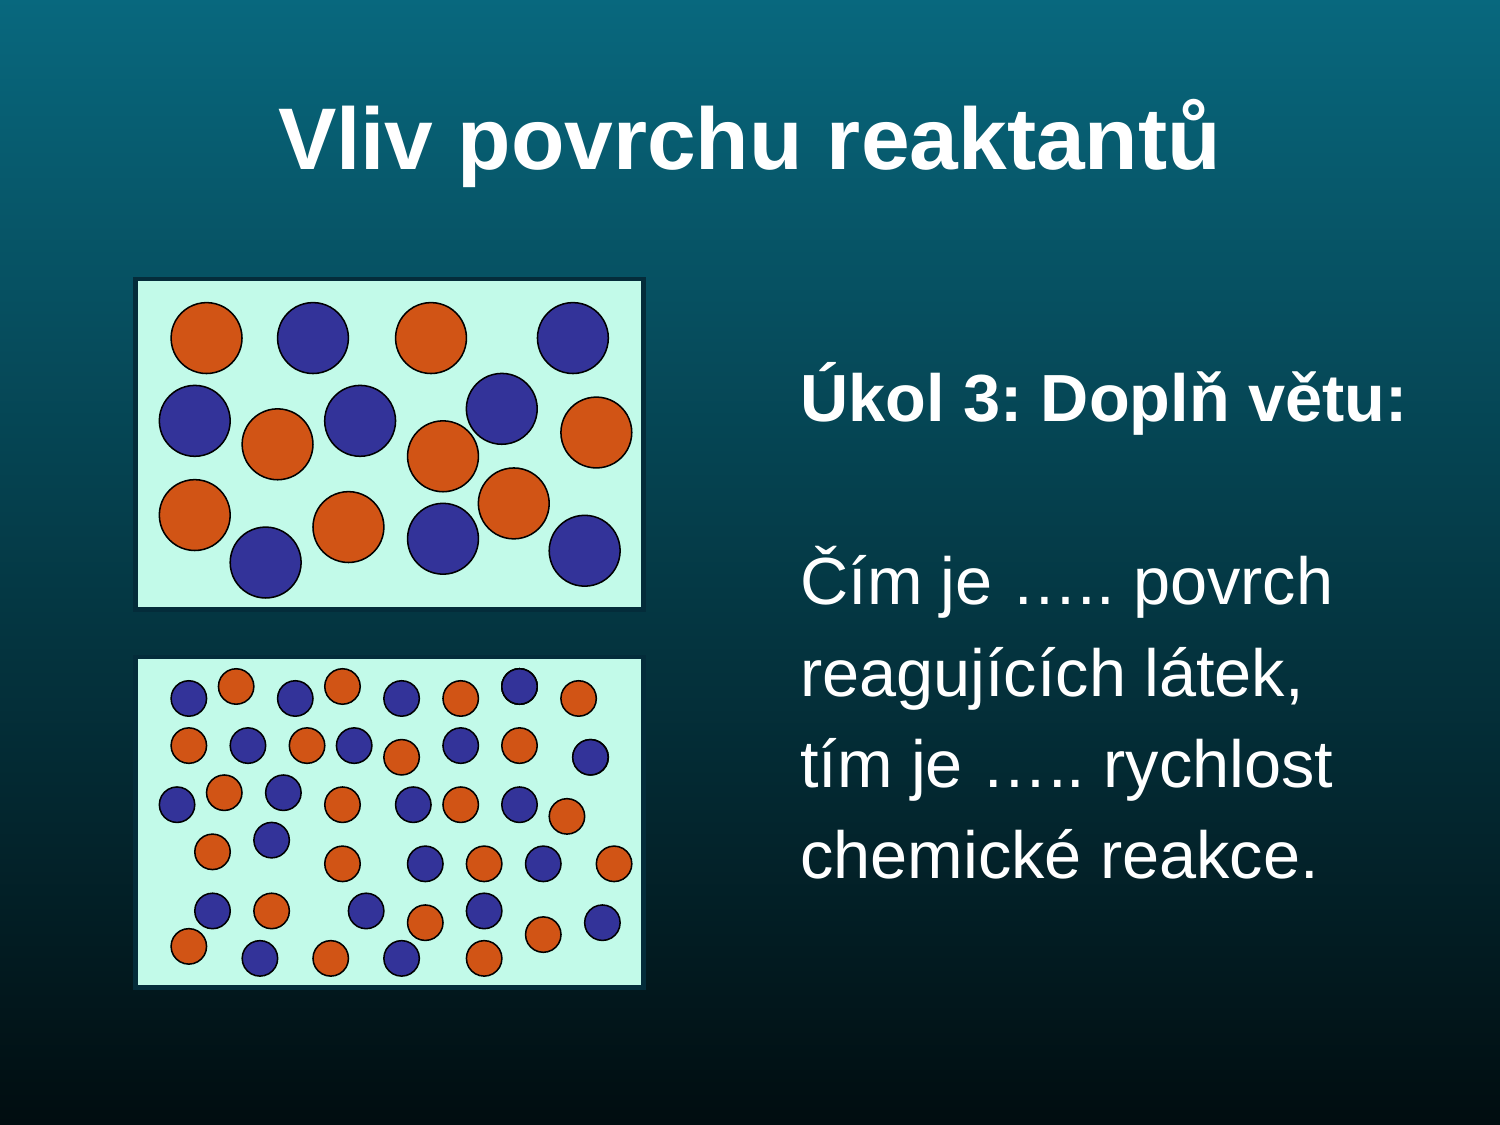

# Vliv povrchu reaktantů
Úkol 3: Doplň větu:
Čím je ….. povrch
reagujících látek,
tím je ….. rychlost
chemické reakce.